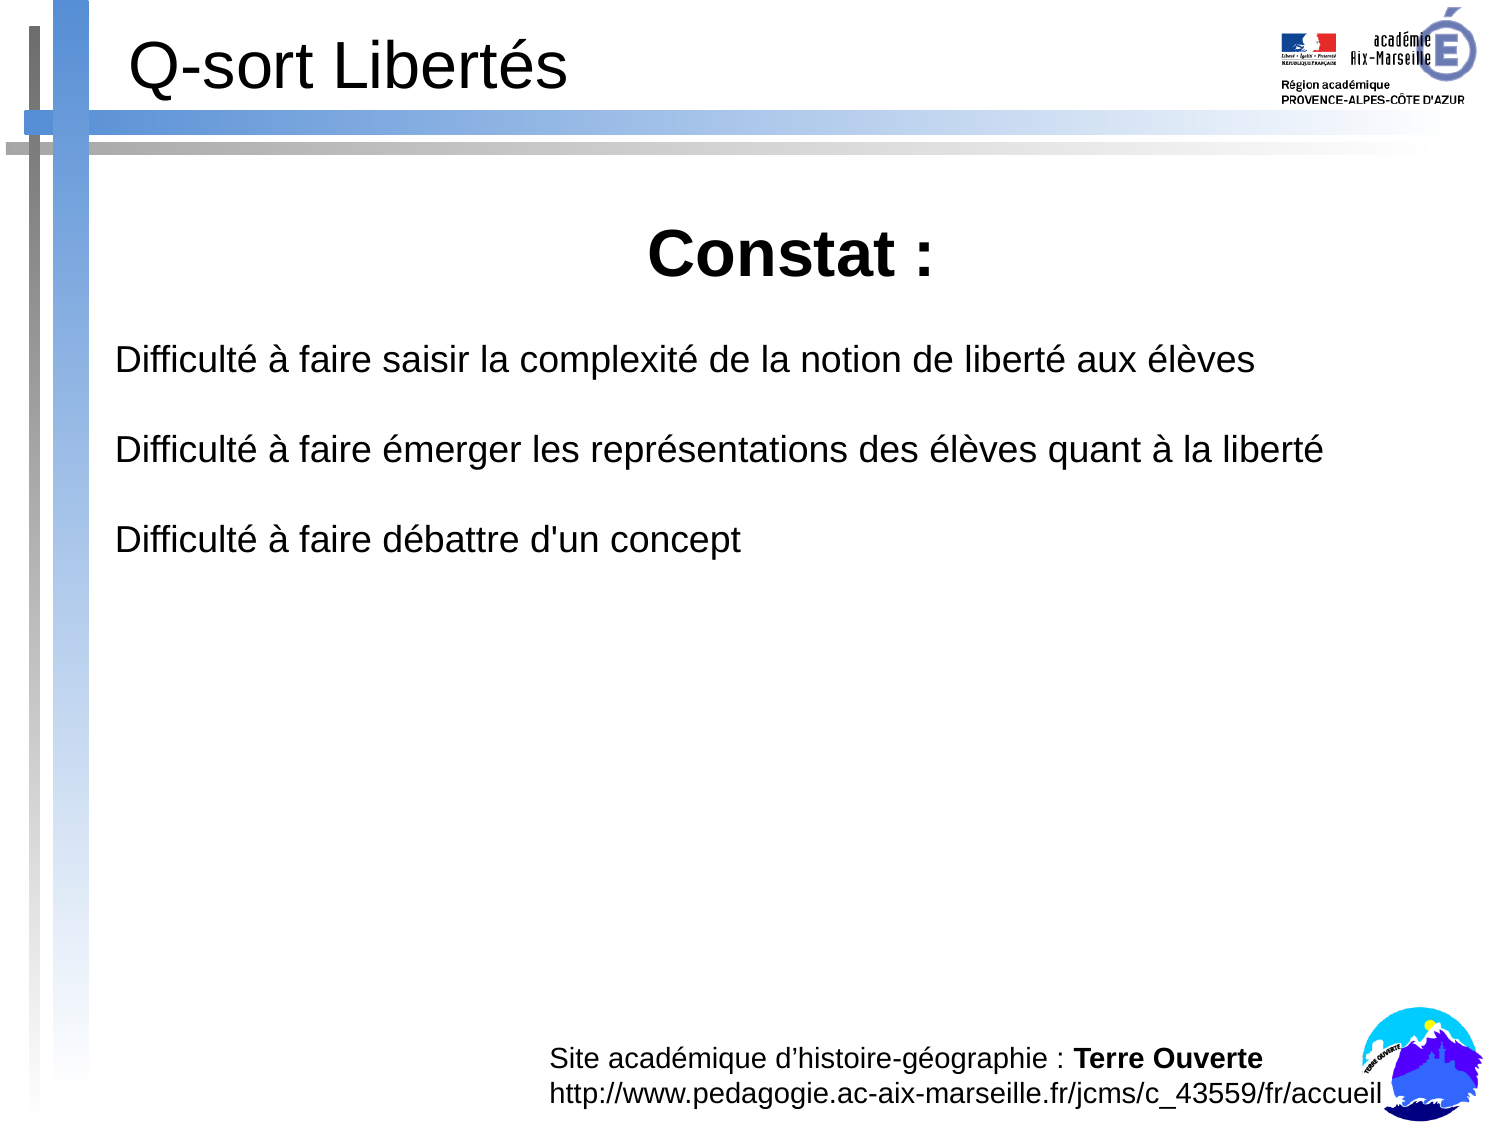

Q-sort Libertés
Constat :
Difficulté à faire saisir la complexité de la notion de liberté aux élèves
Difficulté à faire émerger les représentations des élèves quant à la liberté
Difficulté à faire débattre d'un concept
Site académique d’histoire-géographie : Terre Ouverte
http://www.pedagogie.ac-aix-marseille.fr/jcms/c_43559/fr/accueil